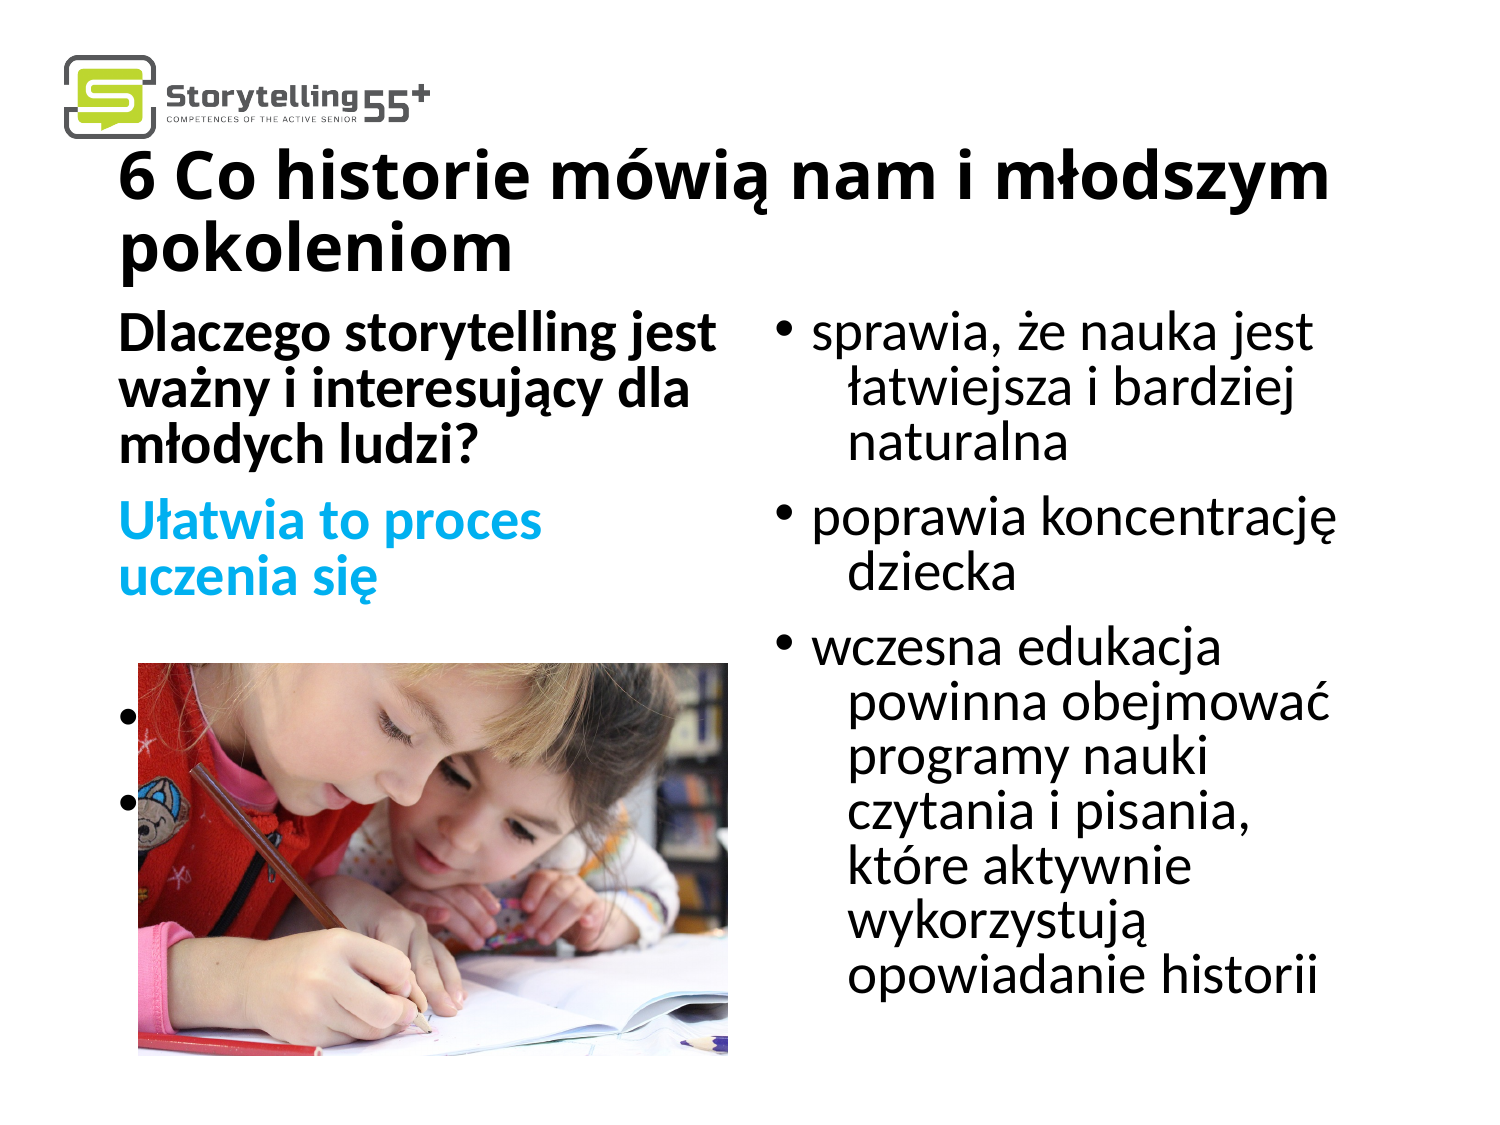

# 6 Co historie mówią nam i młodszym pokoleniom
Dlaczego storytelling jest ważny i interesujący dla młodych ludzi?
Ułatwia to proces uczenia się
sprawia, że nauka jest łatwiejsza i bardziej naturalna
poprawia koncentrację dziecka
wczesna edukacja powinna obejmować programy nauki czytania i pisania, które aktywnie wykorzystują opowiadanie historii